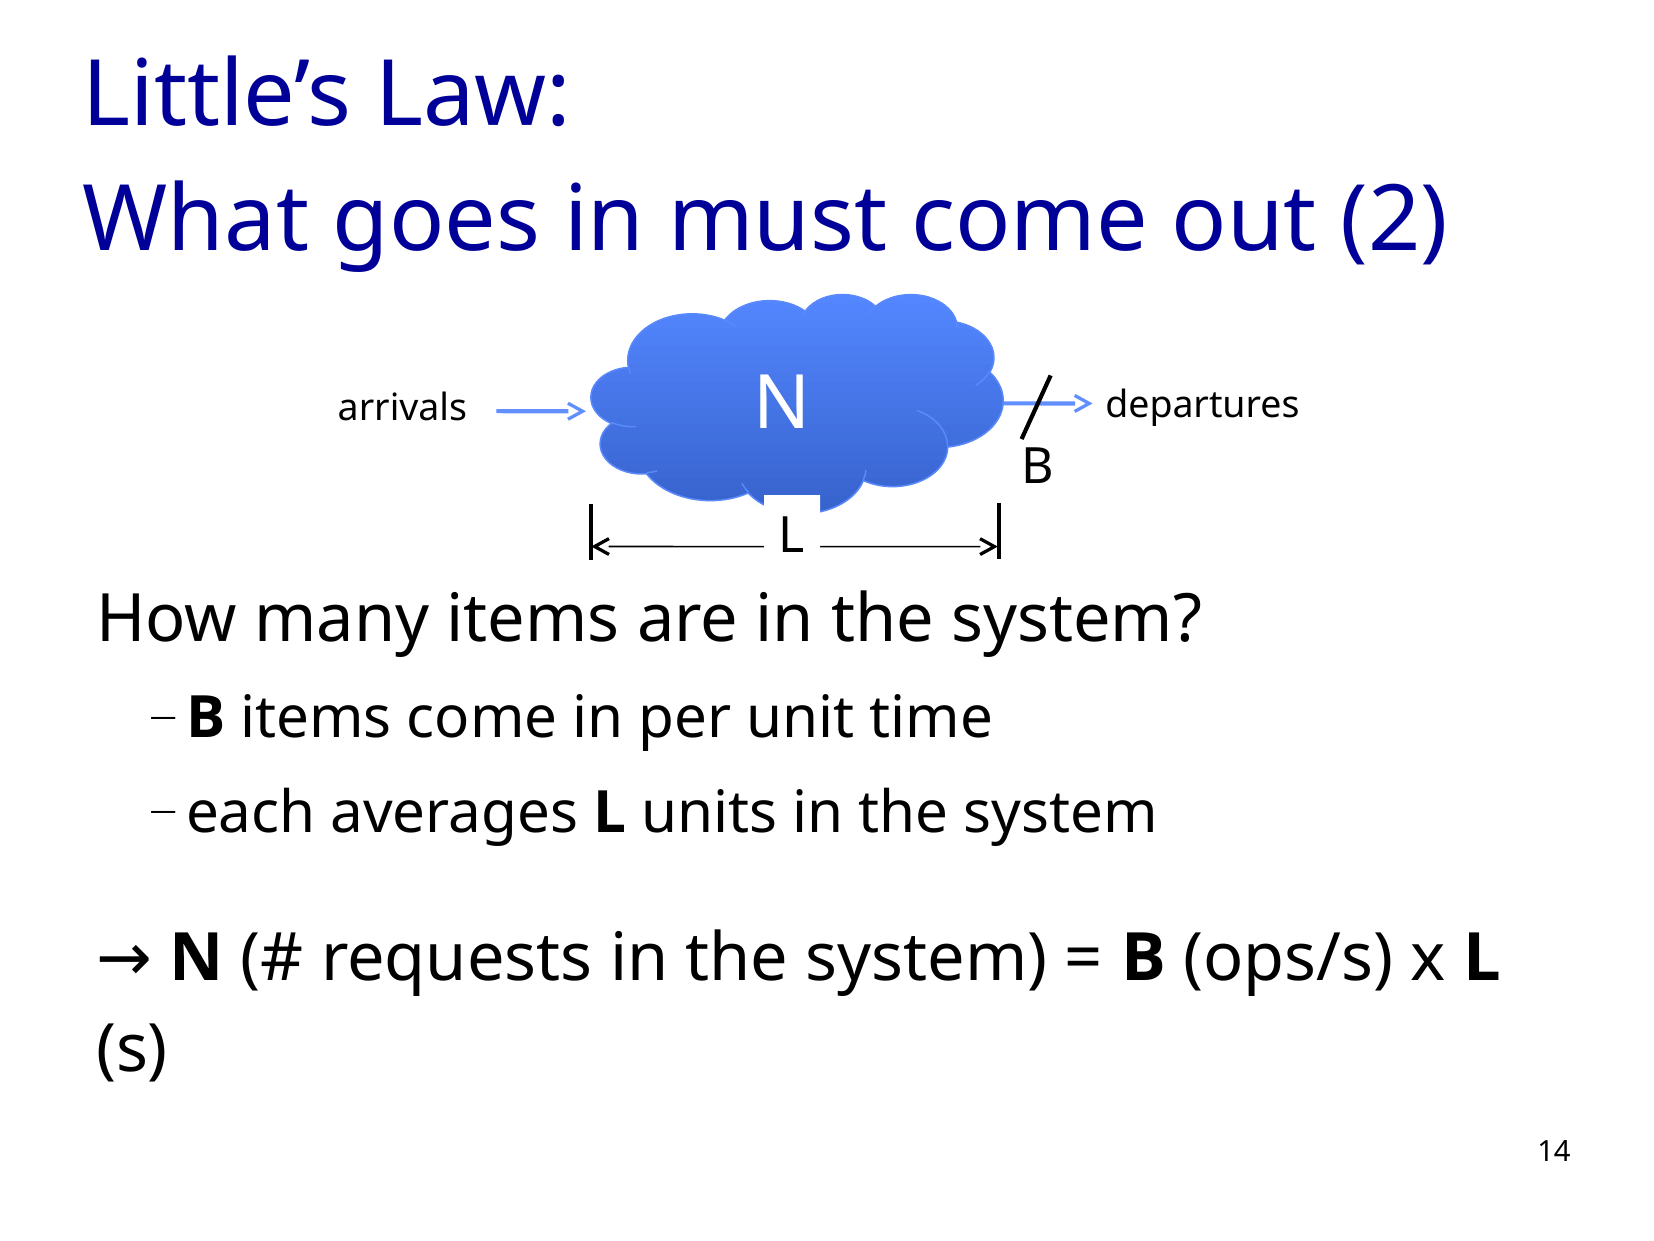

# Little’s Law: What goes in must come out (2)
N
departures
arrivals
B
L
How many items are in the system?
B items come in per unit time
each averages L units in the system
→ N (# requests in the system) = B (ops/s) x L (s)
14